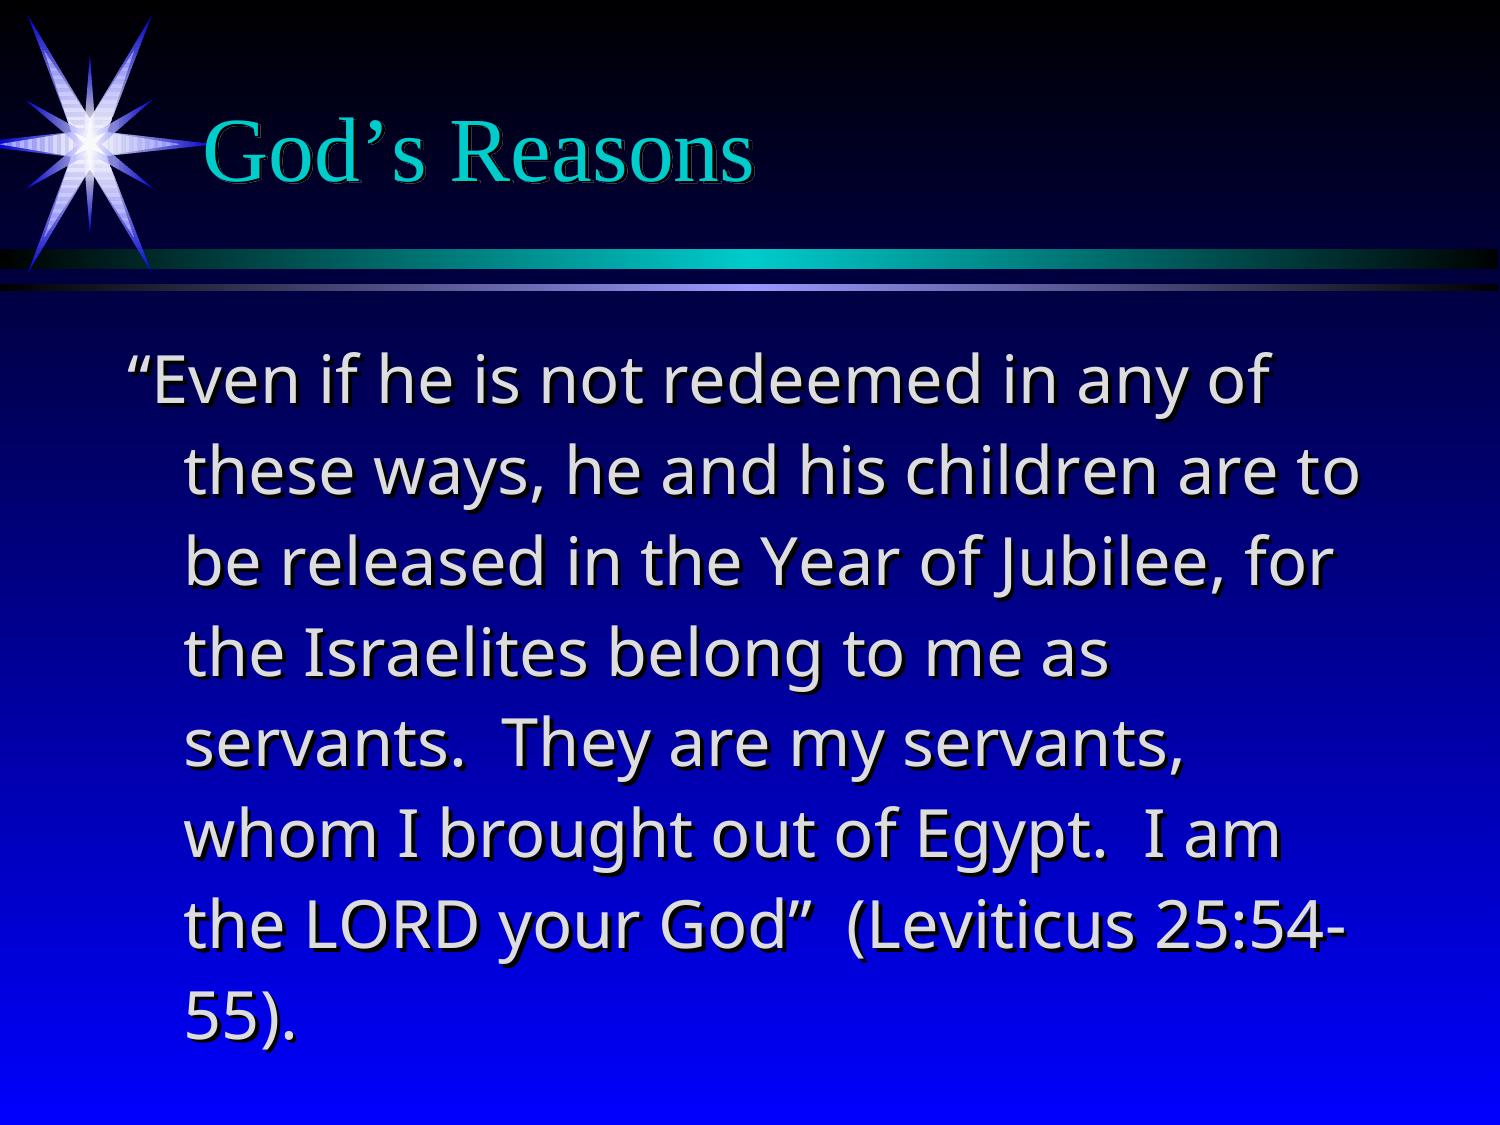

# God’s Reasons
“Even if he is not redeemed in any of these ways, he and his children are to be released in the Year of Jubilee, for the Israelites belong to me as servants. They are my servants, whom I brought out of Egypt. I am the LORD your God” (Leviticus 25:54-55).